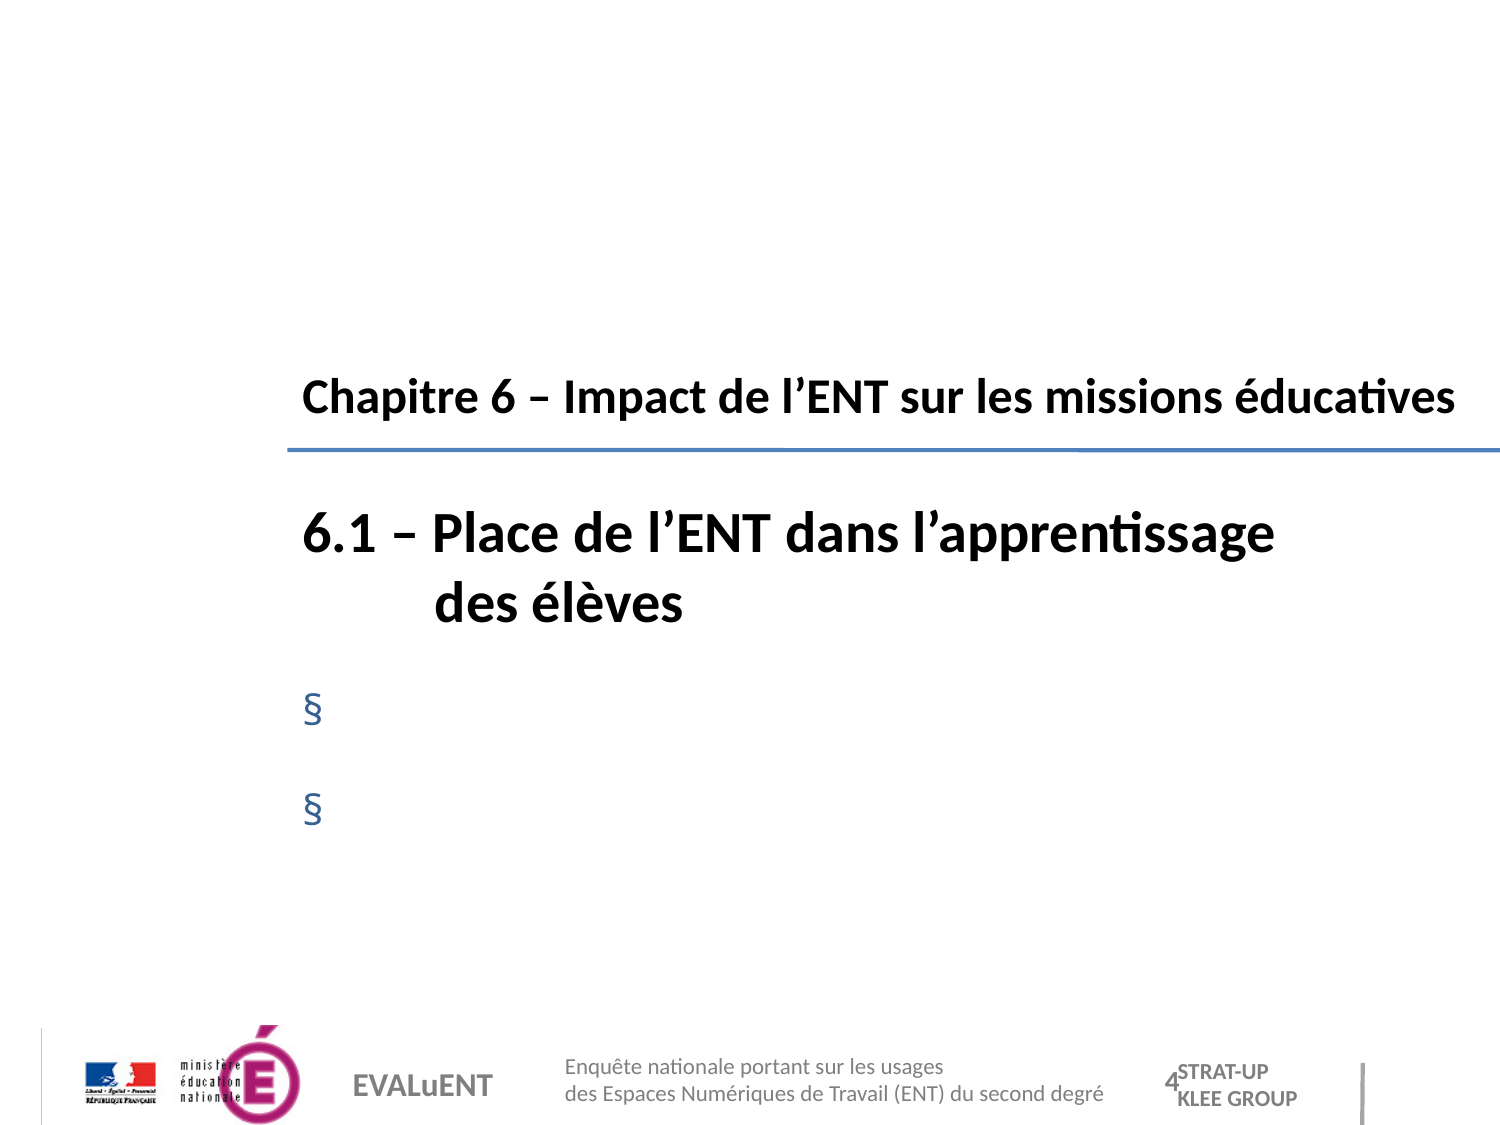

Chapitre 6 – Impact de l’ENT sur les missions éducatives
6.1 – Place de l’ENT dans l’apprentissage
 des élèves